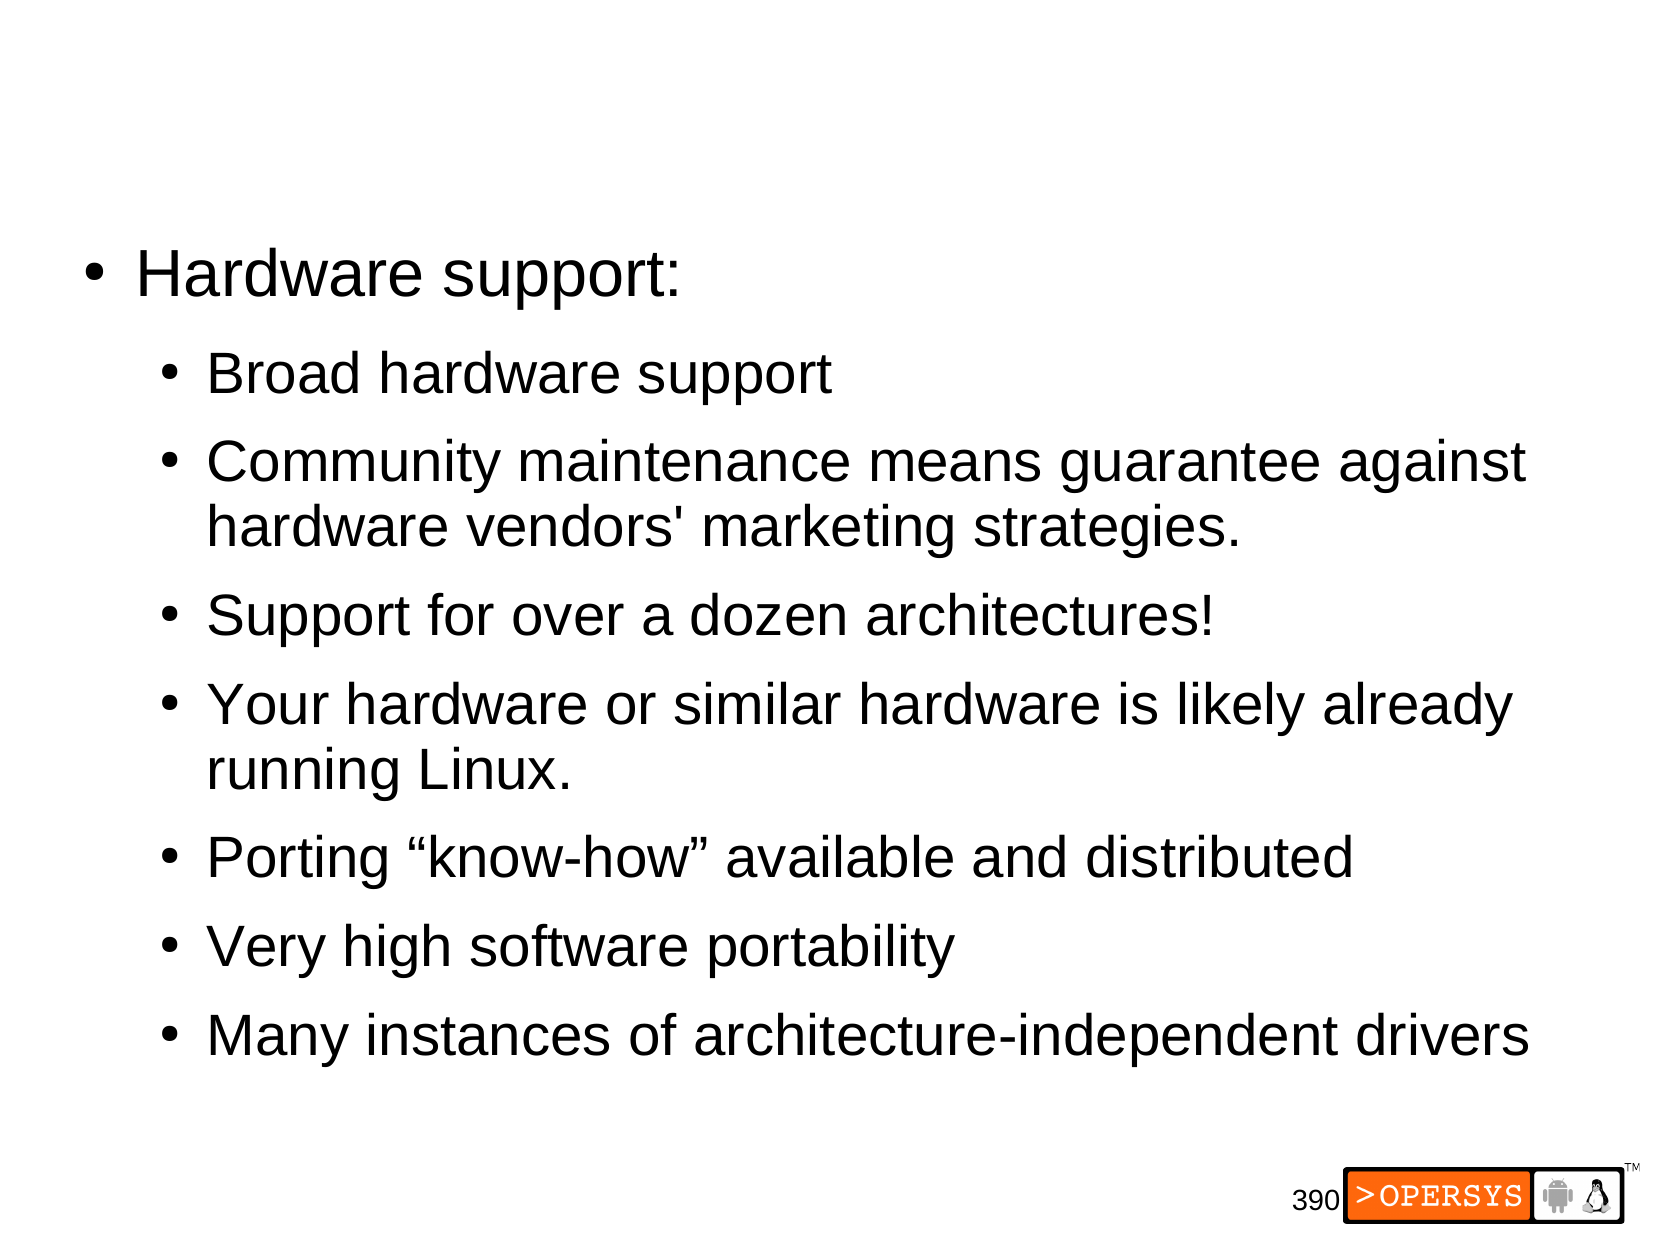

# Hardware support:
Broad hardware support
Community maintenance means guarantee against hardware vendors' marketing strategies.
Support for over a dozen architectures!
Your hardware or similar hardware is likely already running Linux.
Porting “know-how” available and distributed
Very high software portability
Many instances of architecture-independent drivers